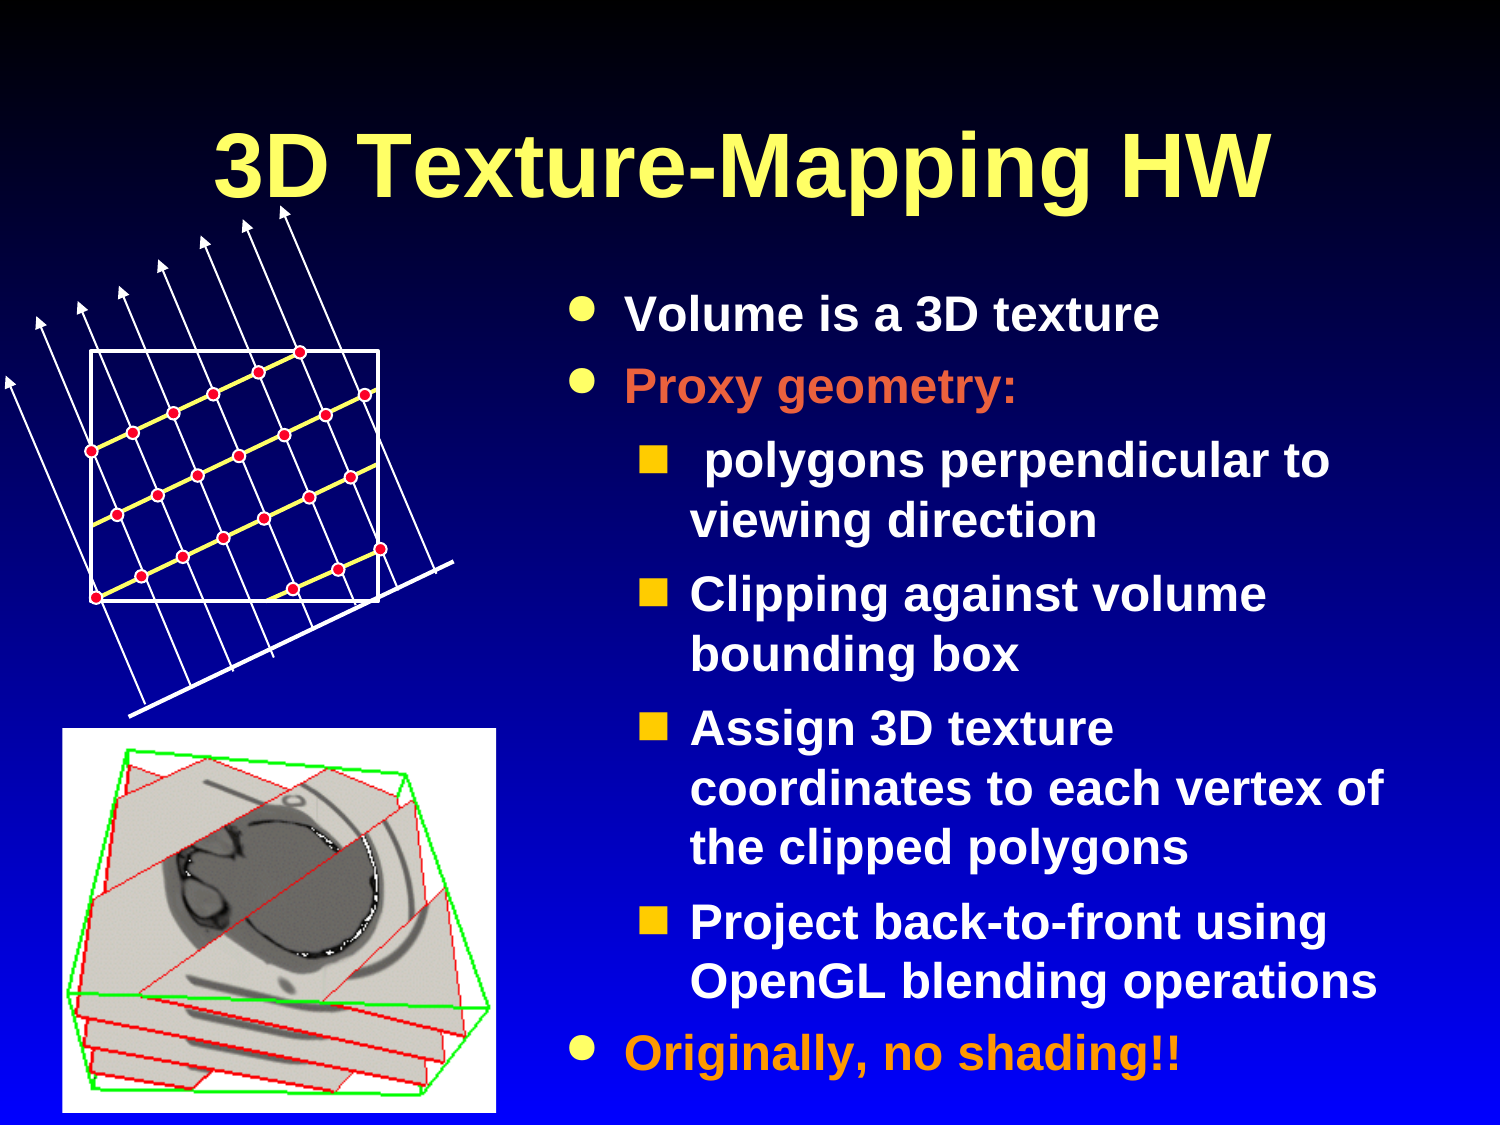

# 3D Texture-Mapping HW
Volume is a 3D texture
Proxy geometry:
 polygons perpendicular to viewing direction
Clipping against volume bounding box
Assign 3D texture coordinates to each vertex of the clipped polygons
Project back-to-front using OpenGL blending operations
Originally, no shading!!